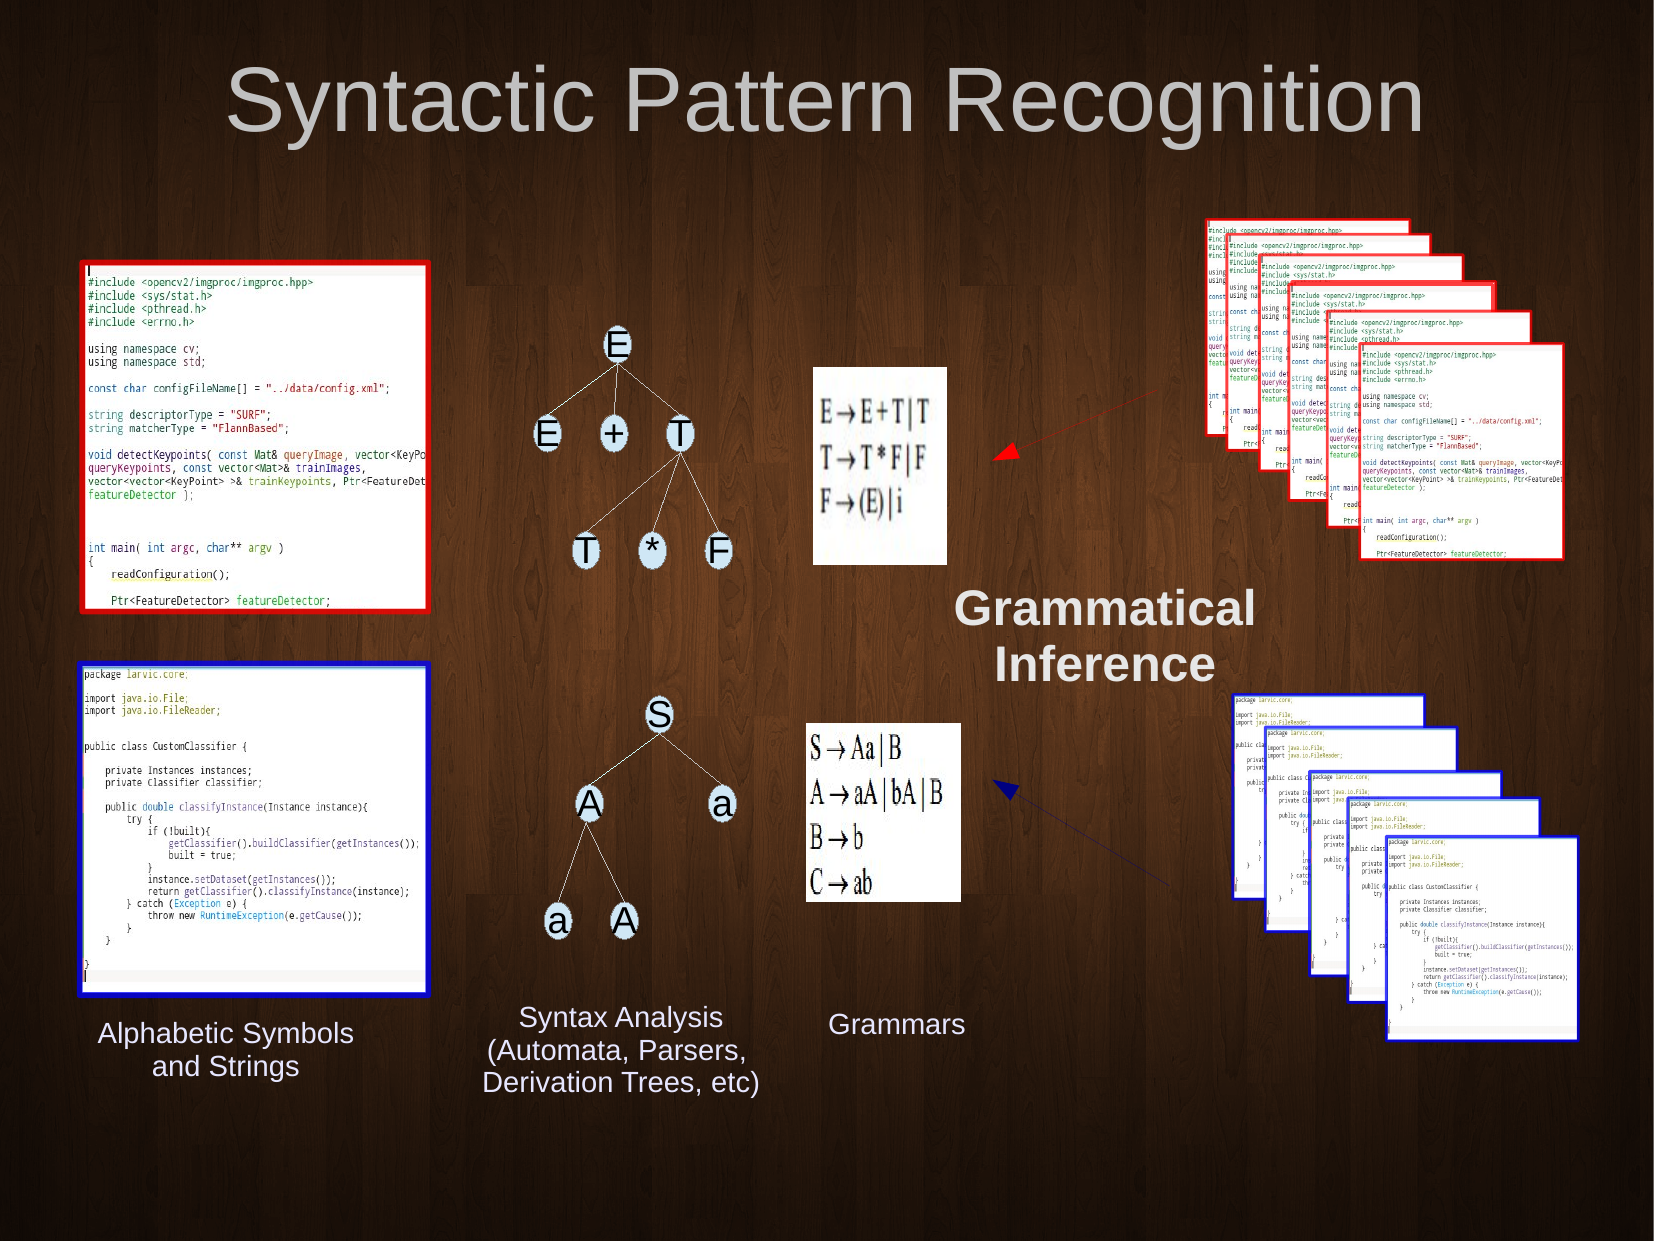

# Syntactic Pattern Recognition
E
E
E
E
+
T
T
+
T
F
T
*
F
*
Grammatical
Inference
S
A
a
A
a
Syntax Analysis (Automata, Parsers,
Derivation Trees, etc)
Grammars
Alphabetic Symbols and Strings